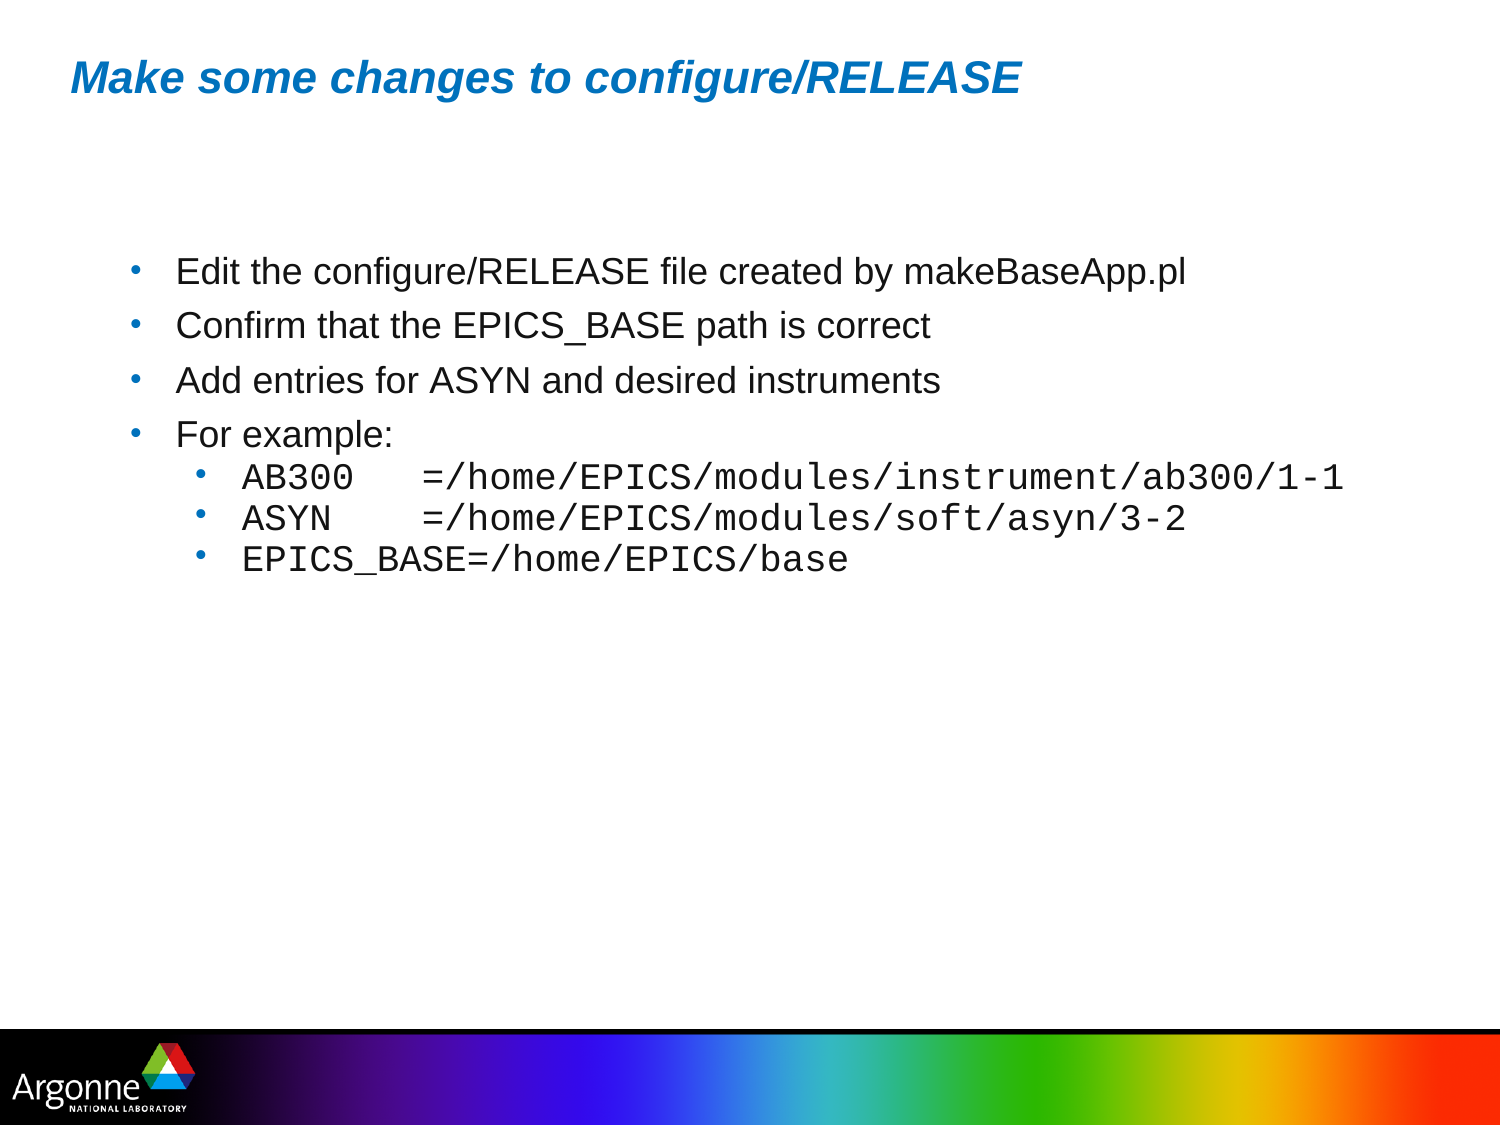

# Make some changes to configure/RELEASE
Edit the configure/RELEASE file created by makeBaseApp.pl
Confirm that the EPICS_BASE path is correct
Add entries for ASYN and desired instruments
For example:
AB300 =/home/EPICS/modules/instrument/ab300/1-1
ASYN =/home/EPICS/modules/soft/asyn/3-2
EPICS_BASE=/home/EPICS/base